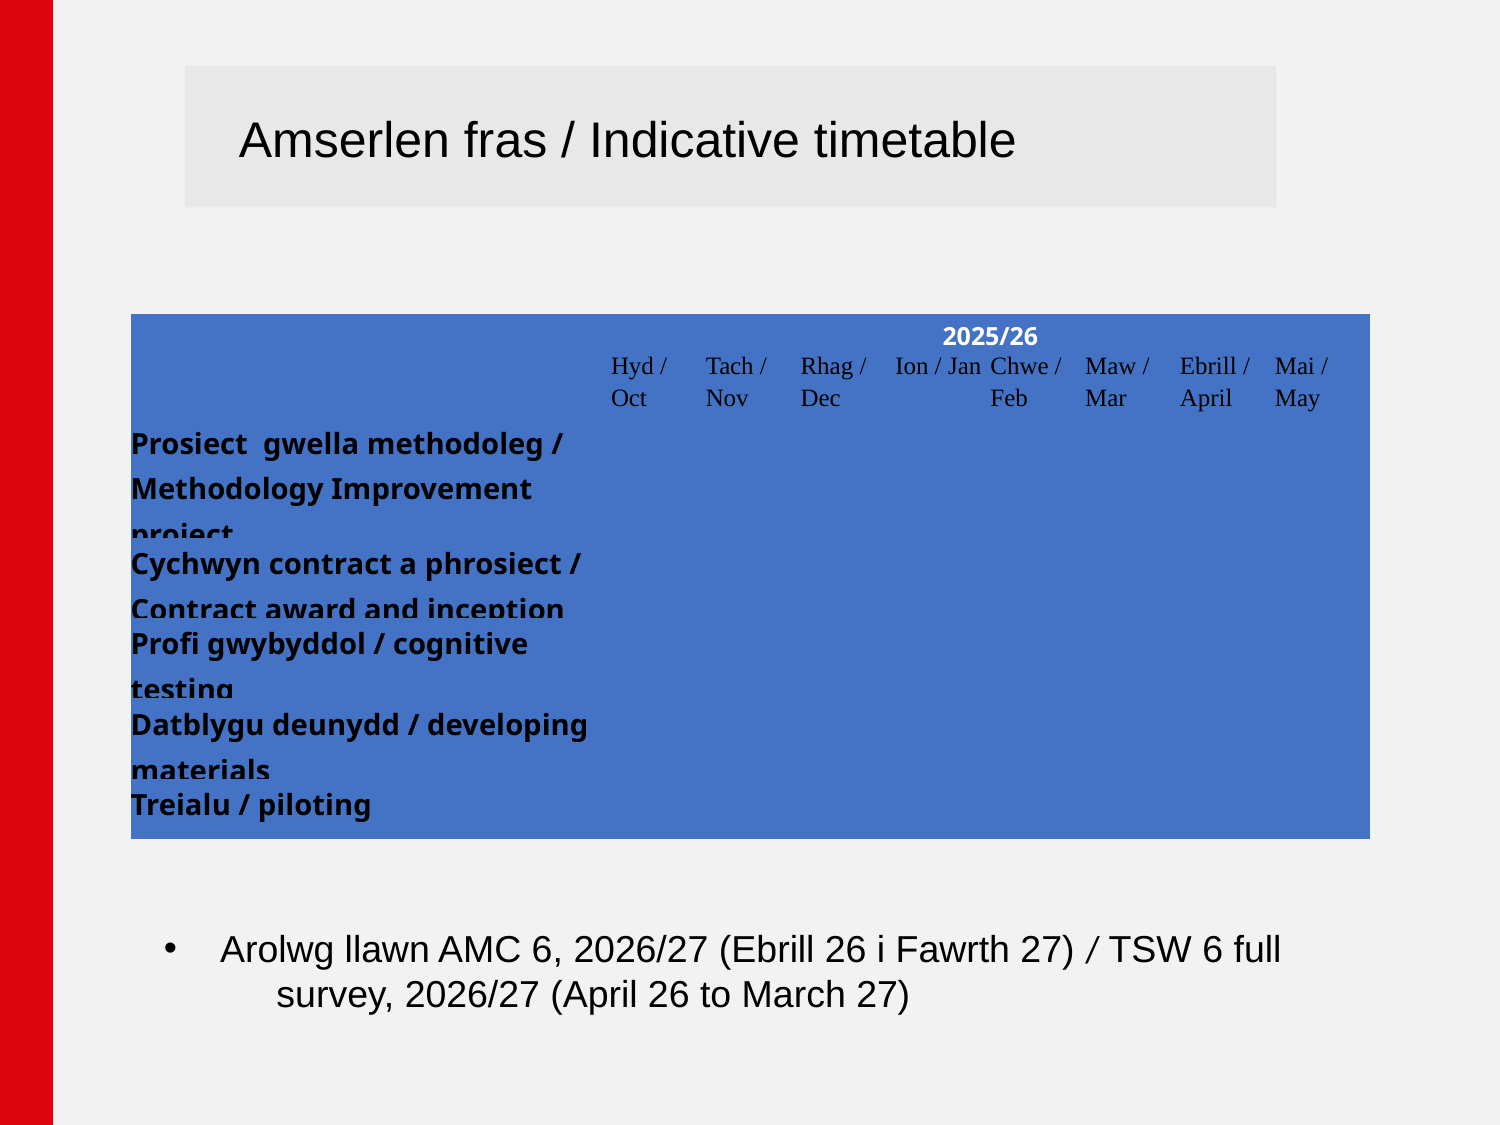

# Amserlen fras / Indicative timetable
| | 2025/26 | | | | | | | |
| --- | --- | --- | --- | --- | --- | --- | --- | --- |
| | Hyd / Oct | Tach / Nov | Rhag / Dec | Ion / Jan | Chwe / Feb | Maw / Mar | Ebrill / April | Mai / May |
| Prosiect gwella methodoleg / Methodology Improvement project | | | | | | | | |
| Cychwyn contract a phrosiect / Contract award and inception | | | | | | | | |
| Profi gwybyddol / cognitive testing | | | | | | | | |
| Datblygu deunydd / developing materials | | | | | | | | |
| Treialu / piloting | | | | | | | | |
Arolwg llawn AMC 6, 2026/27 (Ebrill 26 i Fawrth 27) / TSW 6 full survey, 2026/27 (April 26 to March 27)